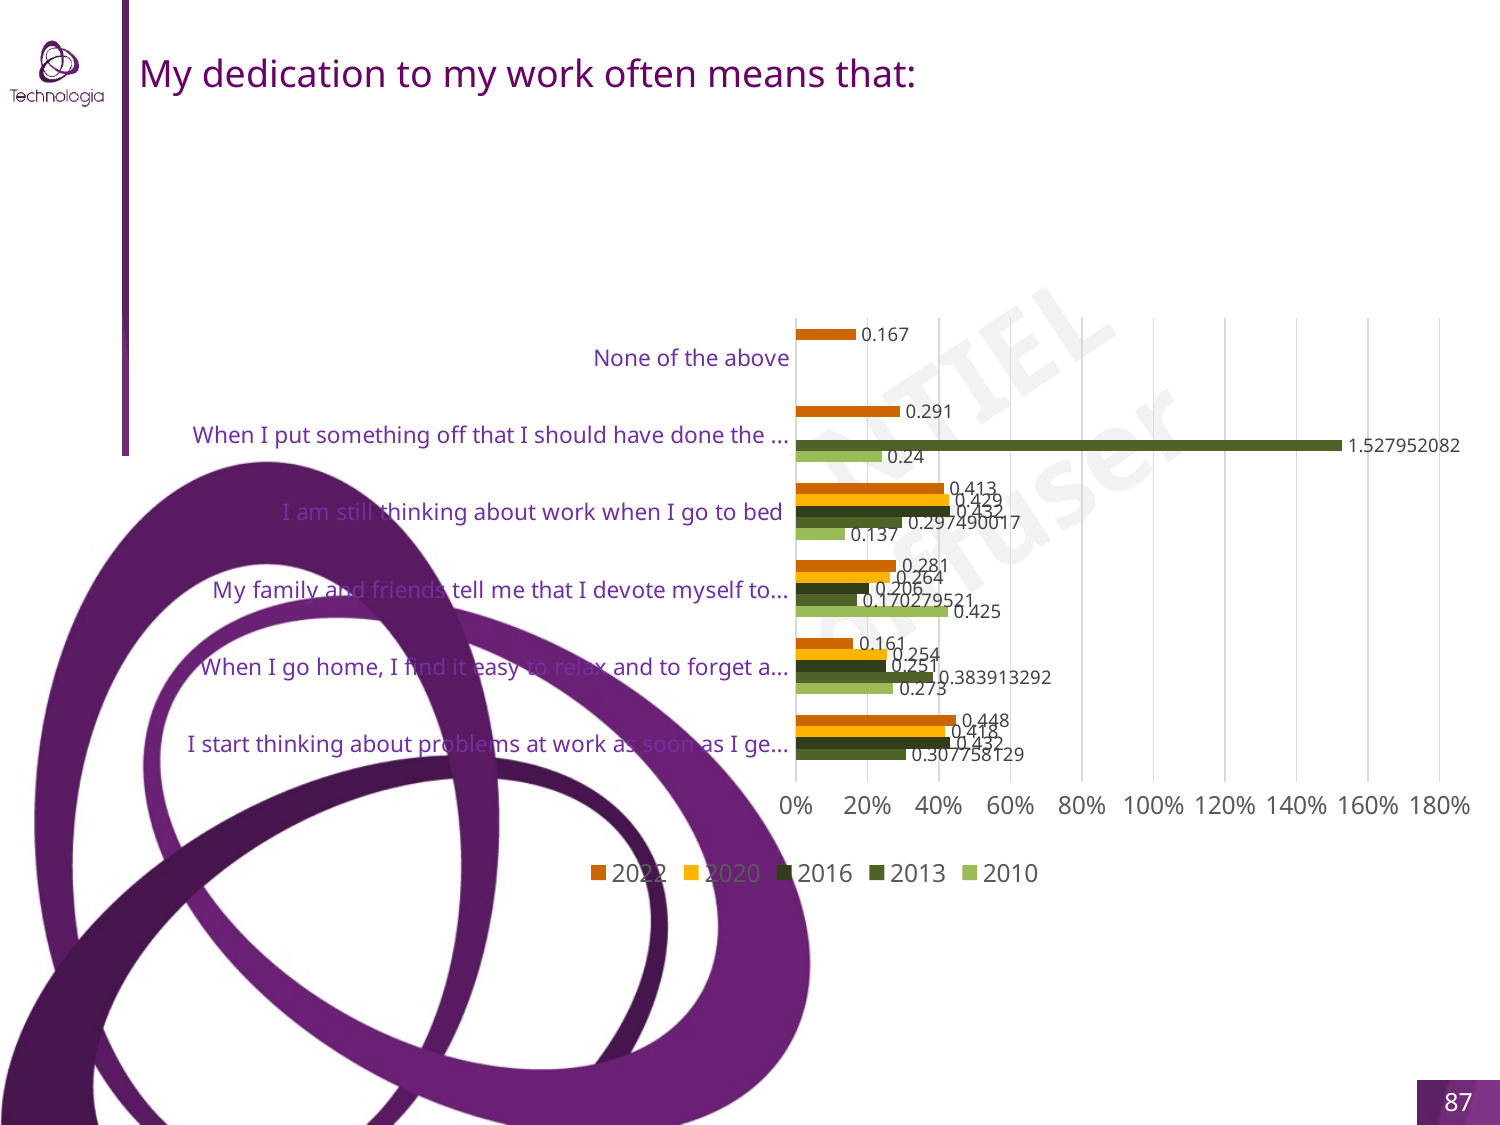

# My dedication to my work often means that:
### Chart
| Category | 2010 | 2013 | 2016 | 2020 | 2022 |
|---|---|---|---|---|---|
| I start thinking about problems at work as soon as I get up in the morning | None | 0.307758129 | 0.432 | 0.418 | 0.448 |
| When I go home, I find it easy to relax and to forget about work | 0.273 | 0.383913292 | 0.251 | 0.254 | 0.161 |
| My family and friends tell me that I devote myself too much to my work | 0.425 | 0.170279521 | 0.206 | 0.264 | 0.281 |
| I am still thinking about work when I go to bed | 0.137 | 0.297490017 | 0.432 | 0.429 | 0.413 |
| When I put something off that I should have done the same day, I have trouble sleeping | 0.24 | 1.527952082 | None | None | 0.291 |
| None of the above | None | None | None | None | 0.167 |